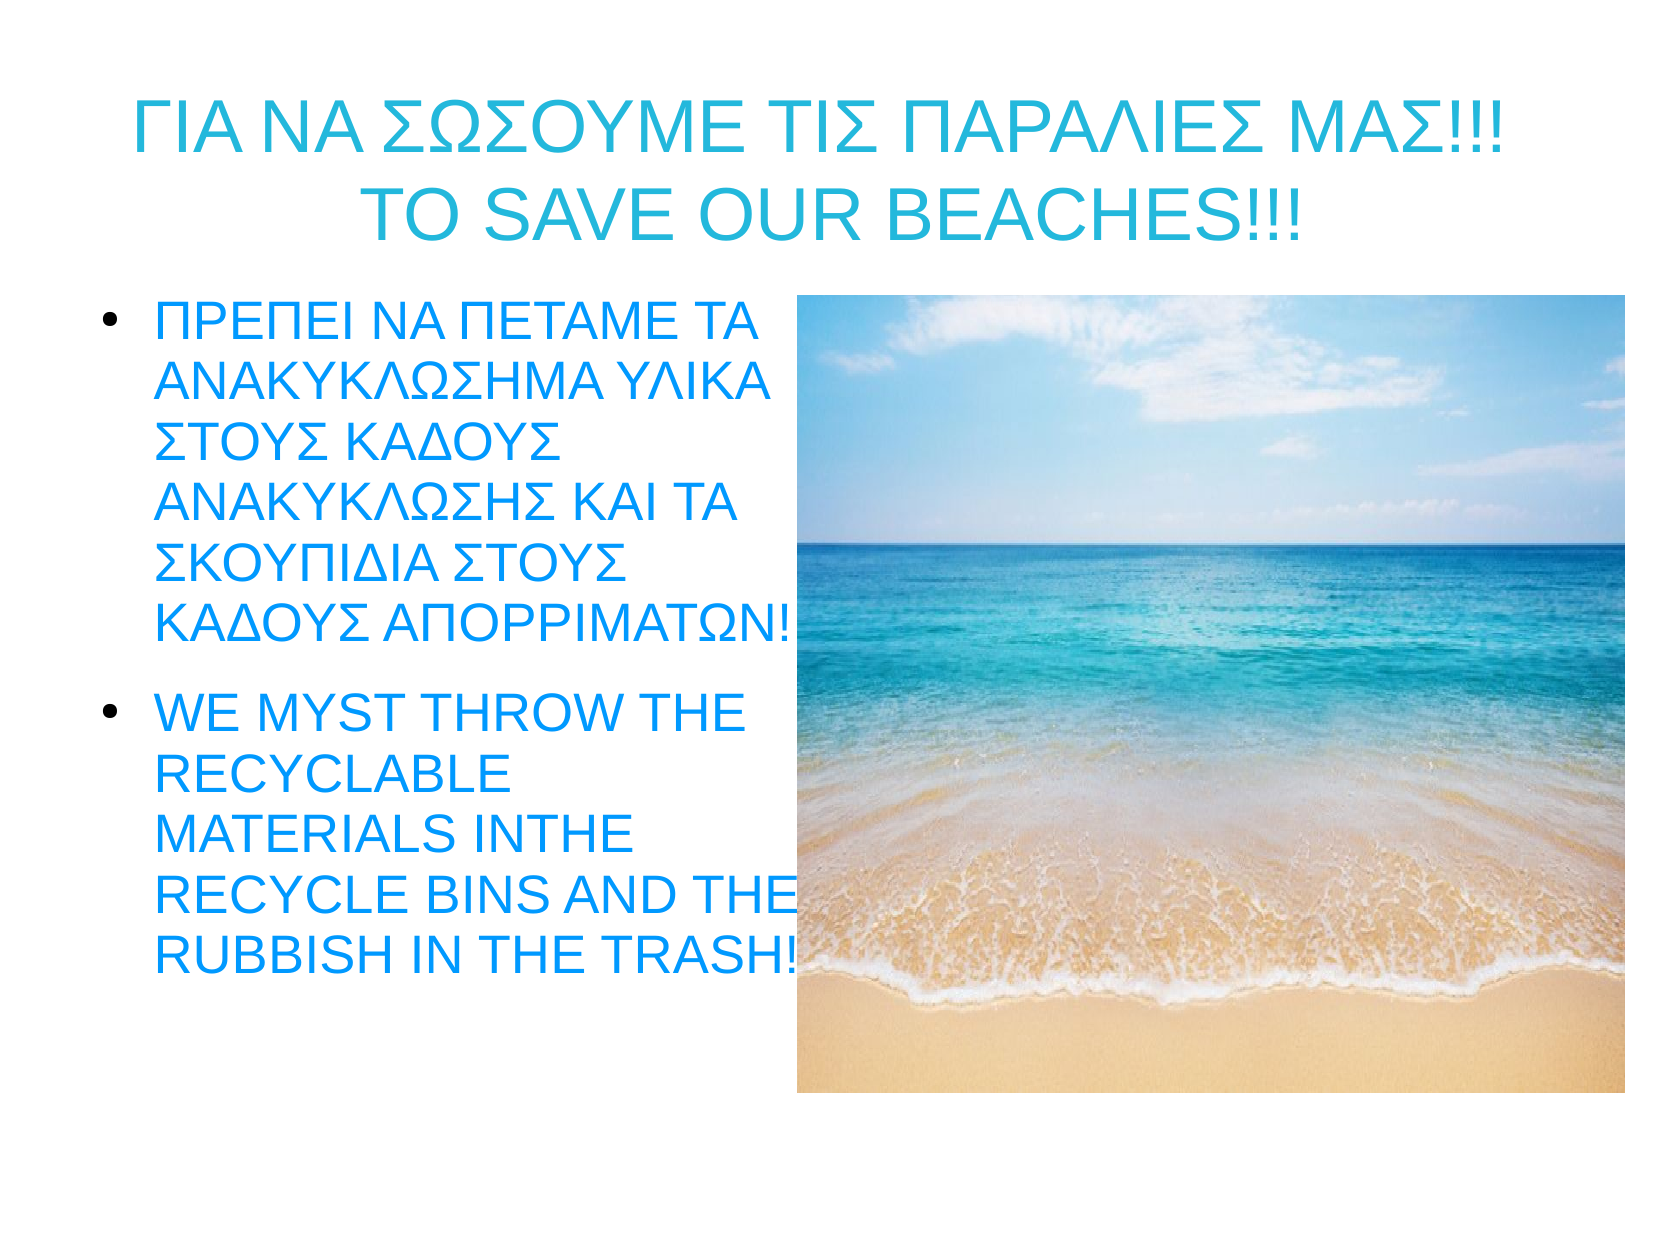

# ΓΙΑ ΝΑ ΣΩΣΟΥΜΕ ΤΙΣ ΠΑΡΑΛΙΕΣ ΜΑΣ!!! TO SAVE OUR BEACHES!!!
ΠΡΕΠΕΙ ΝΑ ΠΕΤΑΜΕ ΤΑ ΑΝΑΚΥΚΛΩΣΗΜΑ ΥΛΙΚΑ ΣΤΟΥΣ ΚΑΔΟΥΣ ΑΝΑΚΥΚΛΩΣΗΣ ΚΑΙ ΤΑ ΣΚΟΥΠΙΔΙΑ ΣΤΟΥΣ ΚΑΔΟΥΣ ΑΠΟΡΡΙΜΑΤΩΝ!
WE MYST THROW THE RECYCLABLE MATERIALS INTHE RECYCLE BINS AND THE RUBBISH IN THE TRASH!